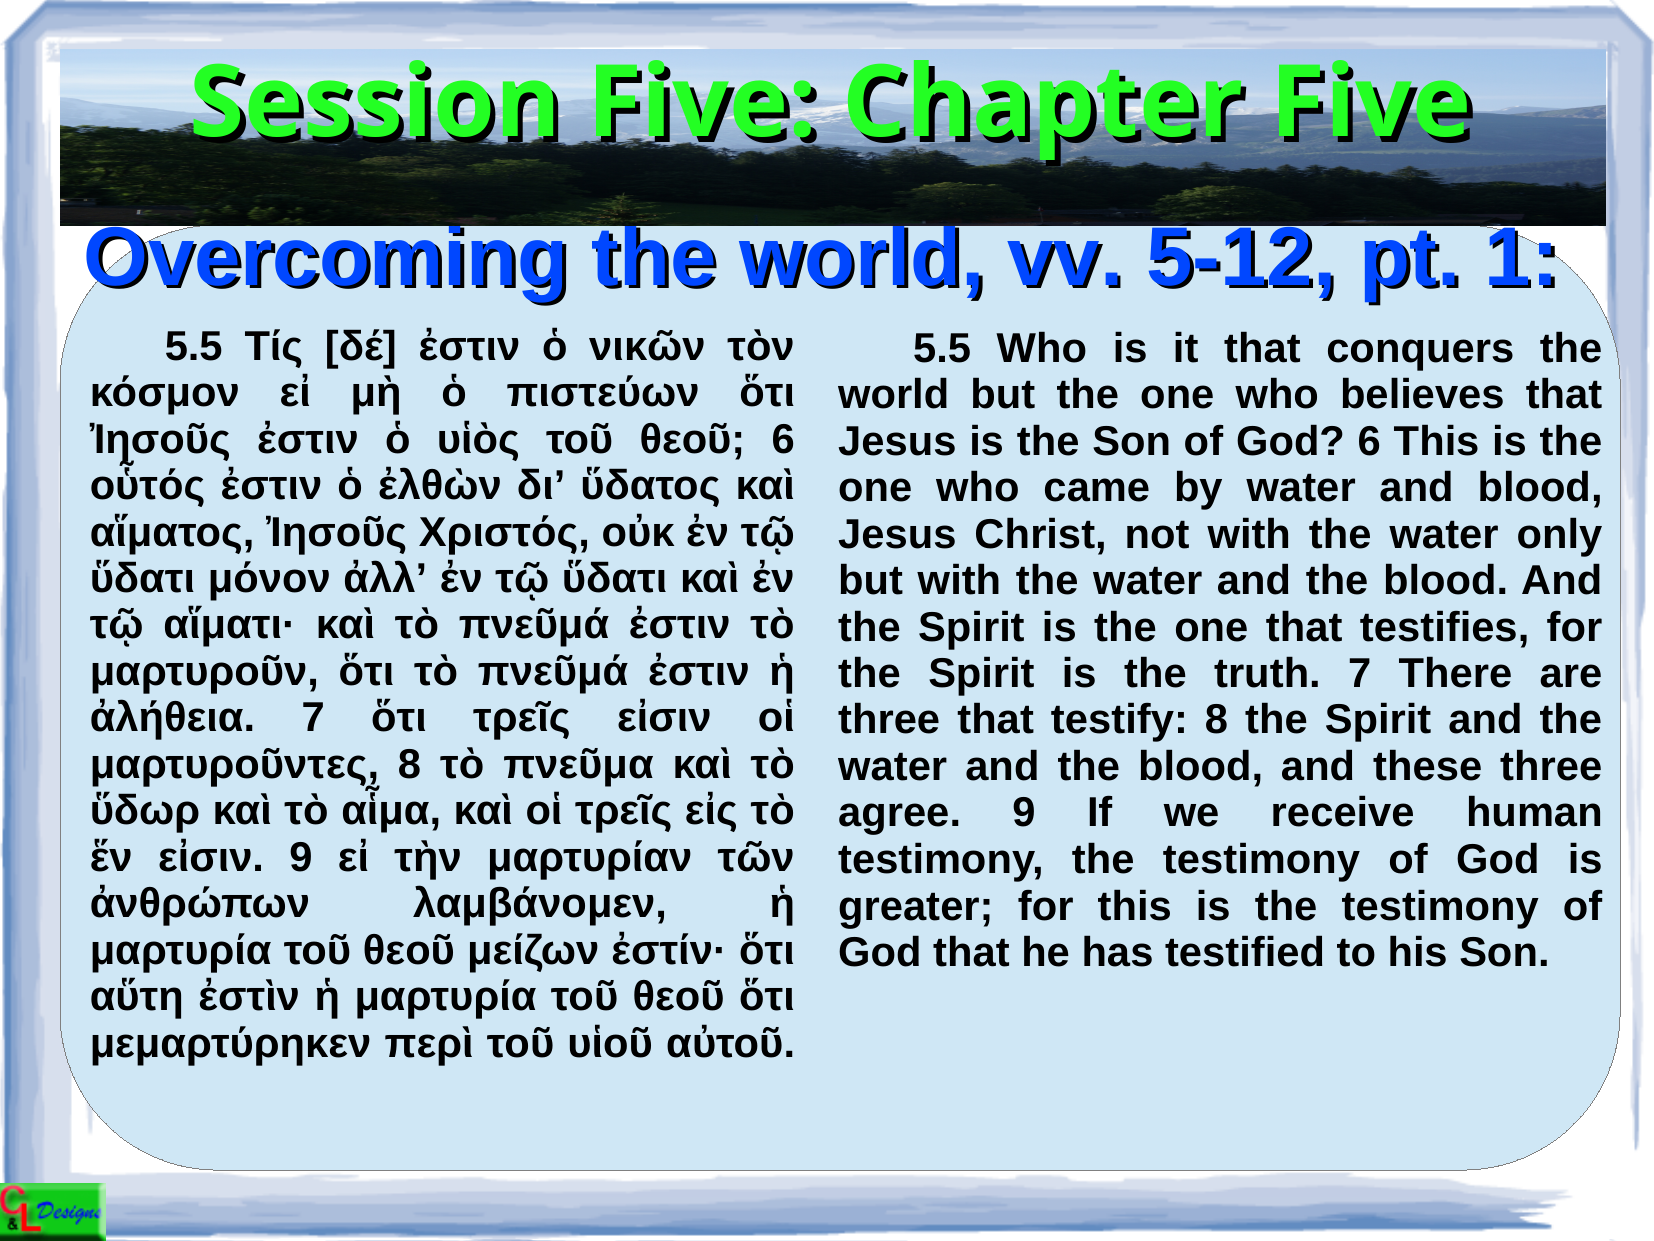

Session Five: Chapter Five
# Overcoming the world, vv. 5-12, pt. 1:
	5.5 Τίς [δέ] ἐστιν ὁ νικῶν τὸν κόσμον εἰ μὴ ὁ πιστεύων ὅτι Ἰησοῦς ἐστιν ὁ υἱὸς τοῦ θεοῦ; 6 οὗτός ἐστιν ὁ ἐλθὼν διʼ ὕδατος καὶ αἵματος, Ἰησοῦς Χριστός, οὐκ ἐν τῷ ὕδατι μόνον ἀλλʼ ἐν τῷ ὕδατι καὶ ἐν τῷ αἵματι· καὶ τὸ πνεῦμά ἐστιν τὸ μαρτυροῦν, ὅτι τὸ πνεῦμά ἐστιν ἡ ἀλήθεια. 7 ὅτι τρεῖς εἰσιν οἱ μαρτυροῦντες, 8 τὸ πνεῦμα καὶ τὸ ὕδωρ καὶ τὸ αἷμα, καὶ οἱ τρεῖς εἰς τὸ ἕν εἰσιν. 9 εἰ τὴν μαρτυρίαν τῶν ἀνθρώπων λαμβάνομεν, ἡ μαρτυρία τοῦ θεοῦ μείζων ἐστίν· ὅτι αὕτη ἐστὶν ἡ μαρτυρία τοῦ θεοῦ ὅτι μεμαρτύρηκεν περὶ τοῦ υἱοῦ αὐτοῦ.
	5.5 Who is it that conquers the world but the one who believes that Jesus is the Son of God? 6 This is the one who came by water and blood, Jesus Christ, not with the water only but with the water and the blood. And the Spirit is the one that testifies, for the Spirit is the truth. 7 There are three that testify: 8 the Spirit and the water and the blood, and these three agree. 9 If we receive human testimony, the testimony of God is greater; for this is the testimony of God that he has testified to his Son.